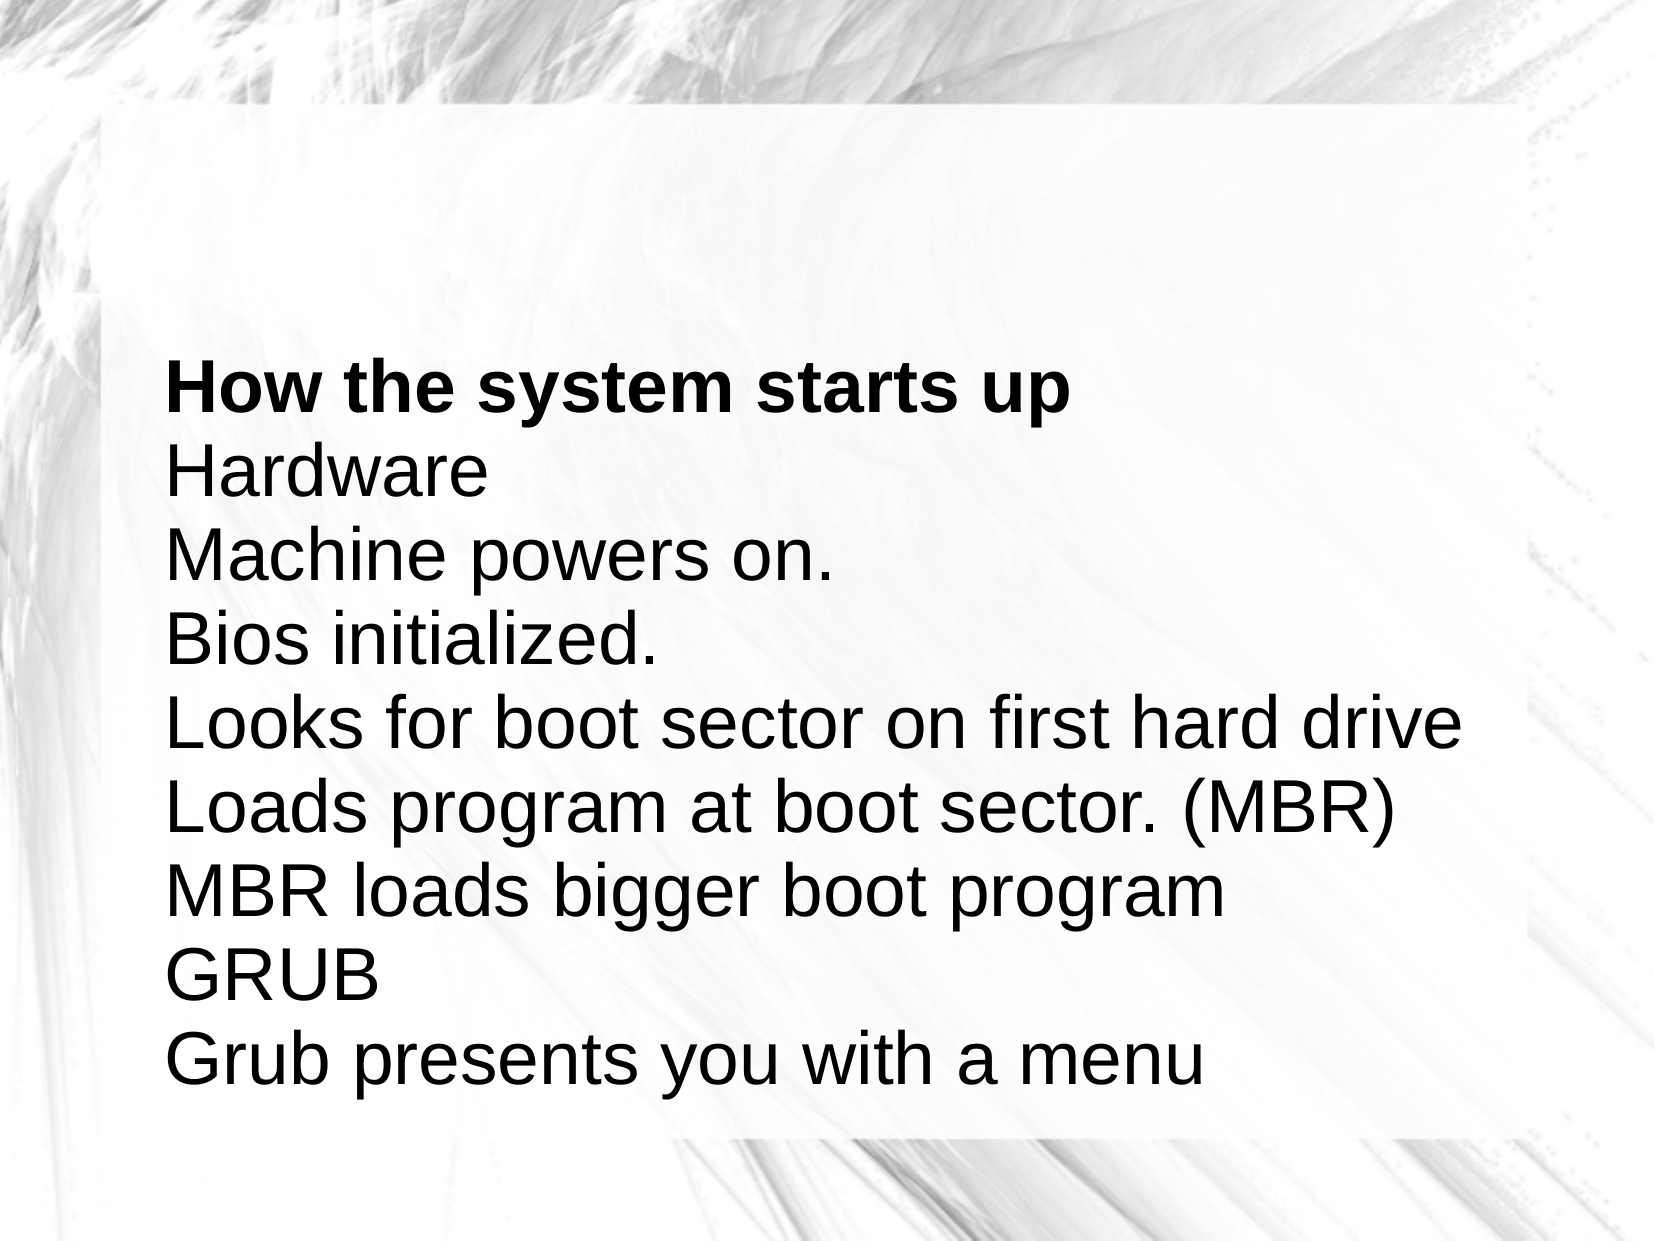

How the system starts up
Hardware
Machine powers on.
Bios initialized.
Looks for boot sector on first hard drive
Loads program at boot sector. (MBR)
MBR loads bigger boot program GRUB
Grub presents you with a menu